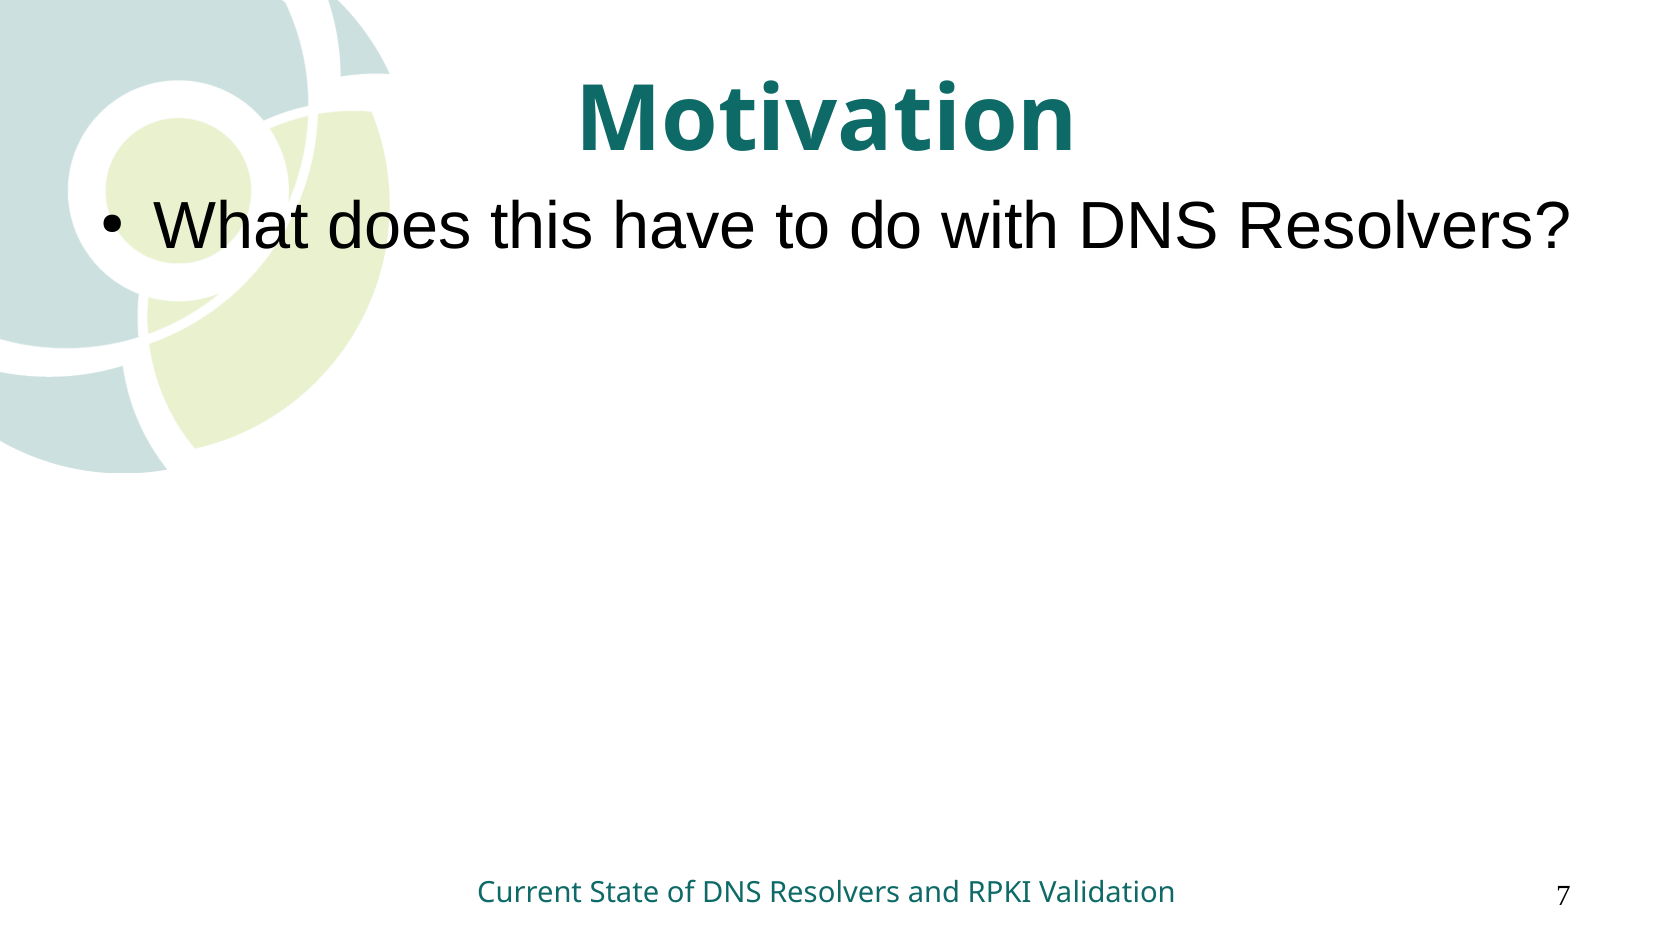

# Motivation
What does this have to do with DNS Resolvers?
Current State of DNS Resolvers and RPKI Validation
7